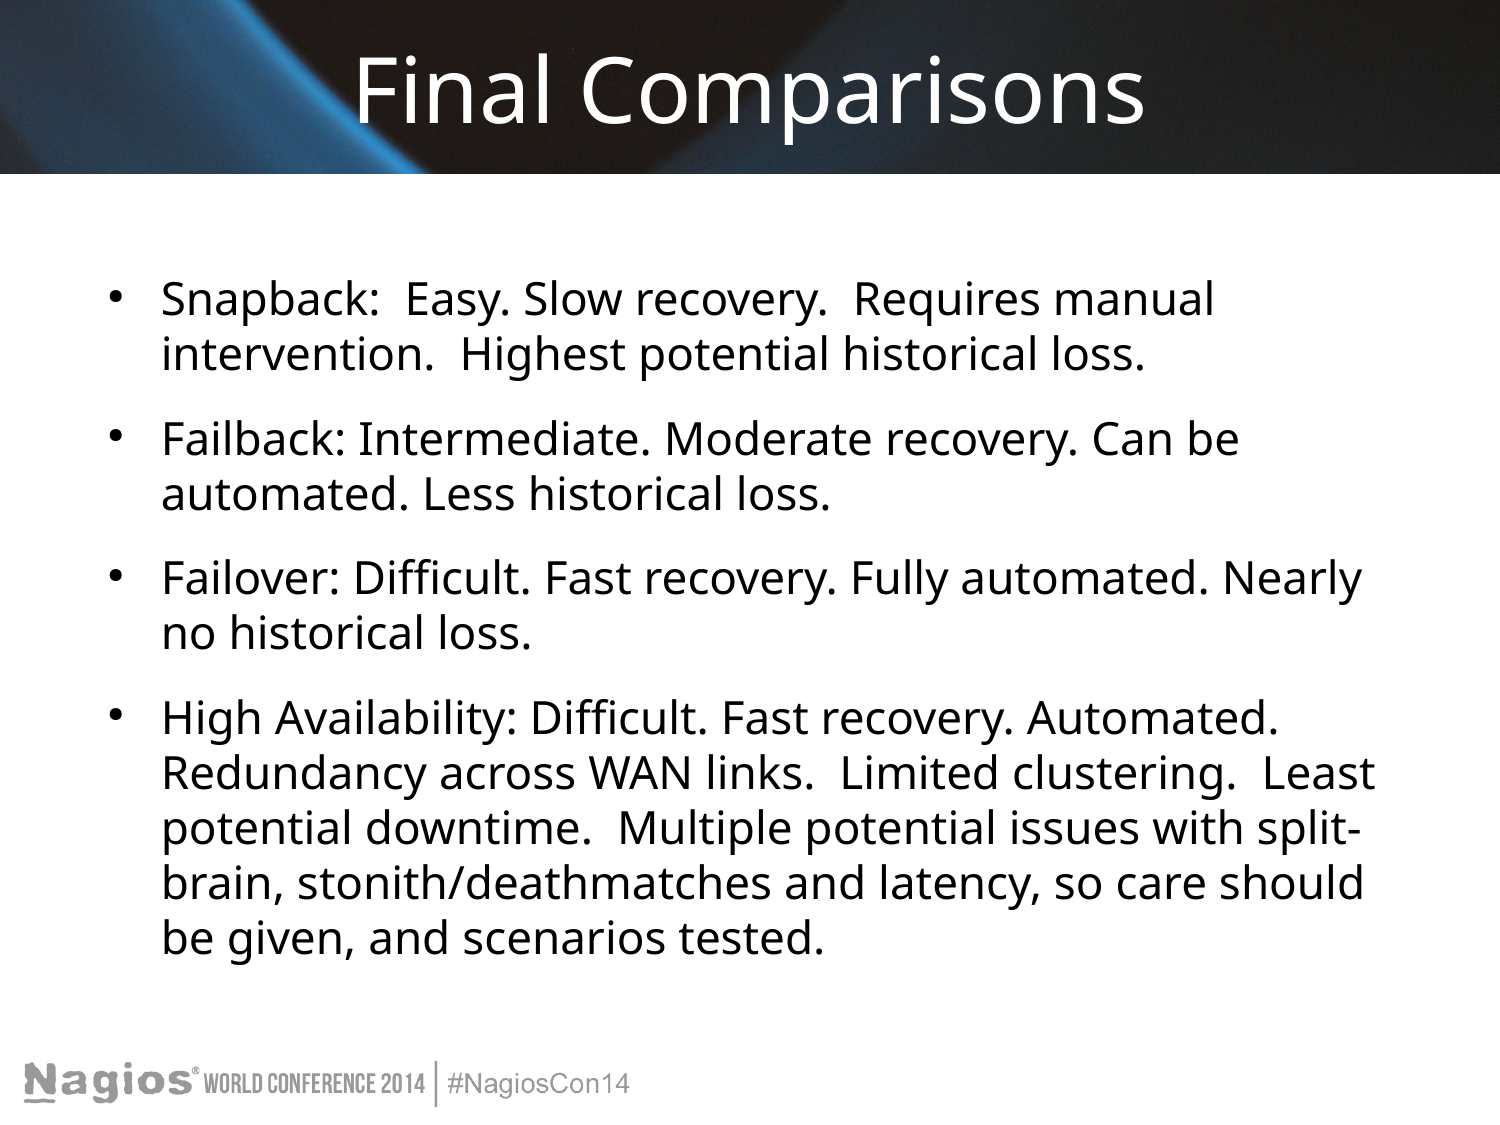

# Final Comparisons
Snapback: Easy. Slow recovery. Requires manual intervention. Highest potential historical loss.
Failback: Intermediate. Moderate recovery. Can be automated. Less historical loss.
Failover: Difficult. Fast recovery. Fully automated. Nearly no historical loss.
High Availability: Difficult. Fast recovery. Automated. Redundancy across WAN links. Limited clustering. Least potential downtime. Multiple potential issues with split-brain, stonith/deathmatches and latency, so care should be given, and scenarios tested.